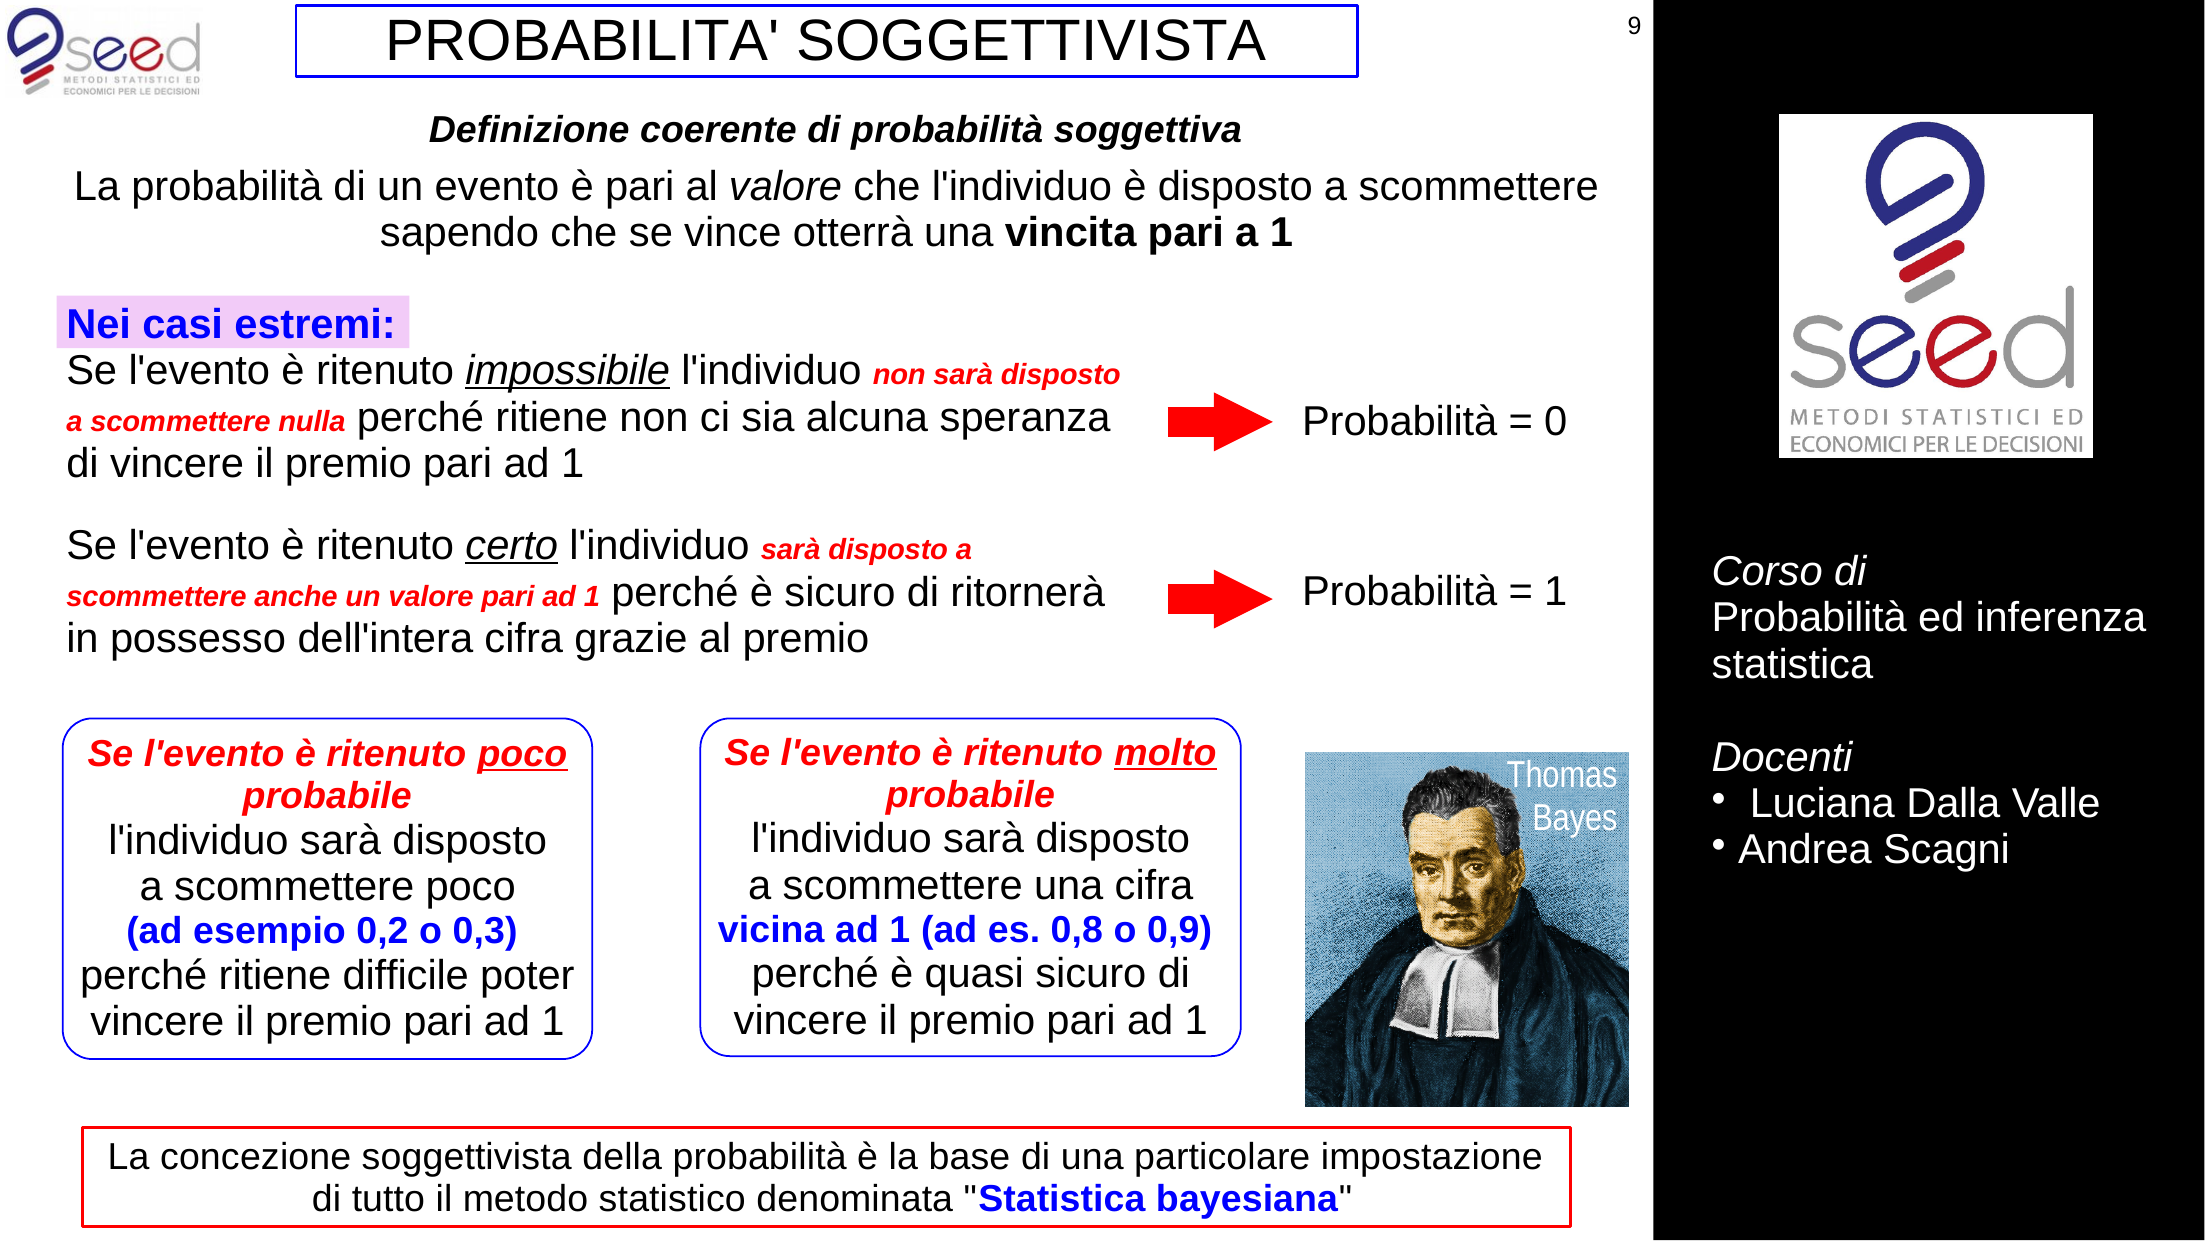

PROBABILITA' SOGGETTIVISTA
Definizione coerente di probabilità soggettiva
La probabilità di un evento è pari al valore che l'individuo è disposto a scommettere
sapendo che se vince otterrà una vincita pari a 1
Nei casi estremi:
Se l'evento è ritenuto impossibile l'individuo non sarà disposto a scommettere nulla perché ritiene non ci sia alcuna speranza di vincere il premio pari ad 1
Se l'evento è ritenuto certo l'individuo sarà disposto a scommettere anche un valore pari ad 1 perché è sicuro di ritornerà in possesso dell'intera cifra grazie al premio
Probabilità = 0
Probabilità = 1
Se l'evento è ritenuto poco
probabile
l'individuo sarà disposto
a scommettere poco
(ad esempio 0,2 o 0,3)
perché ritiene difficile poter
vincere il premio pari ad 1
Se l'evento è ritenuto molto
probabile
l'individuo sarà disposto
a scommettere una cifra
vicina ad 1 (ad es. 0,8 o 0,9)
perché è quasi sicuro di
vincere il premio pari ad 1
Thomas
Bayes
La concezione soggettivista della probabilità è la base di una particolare impostazione
 di tutto il metodo statistico denominata "Statistica bayesiana"